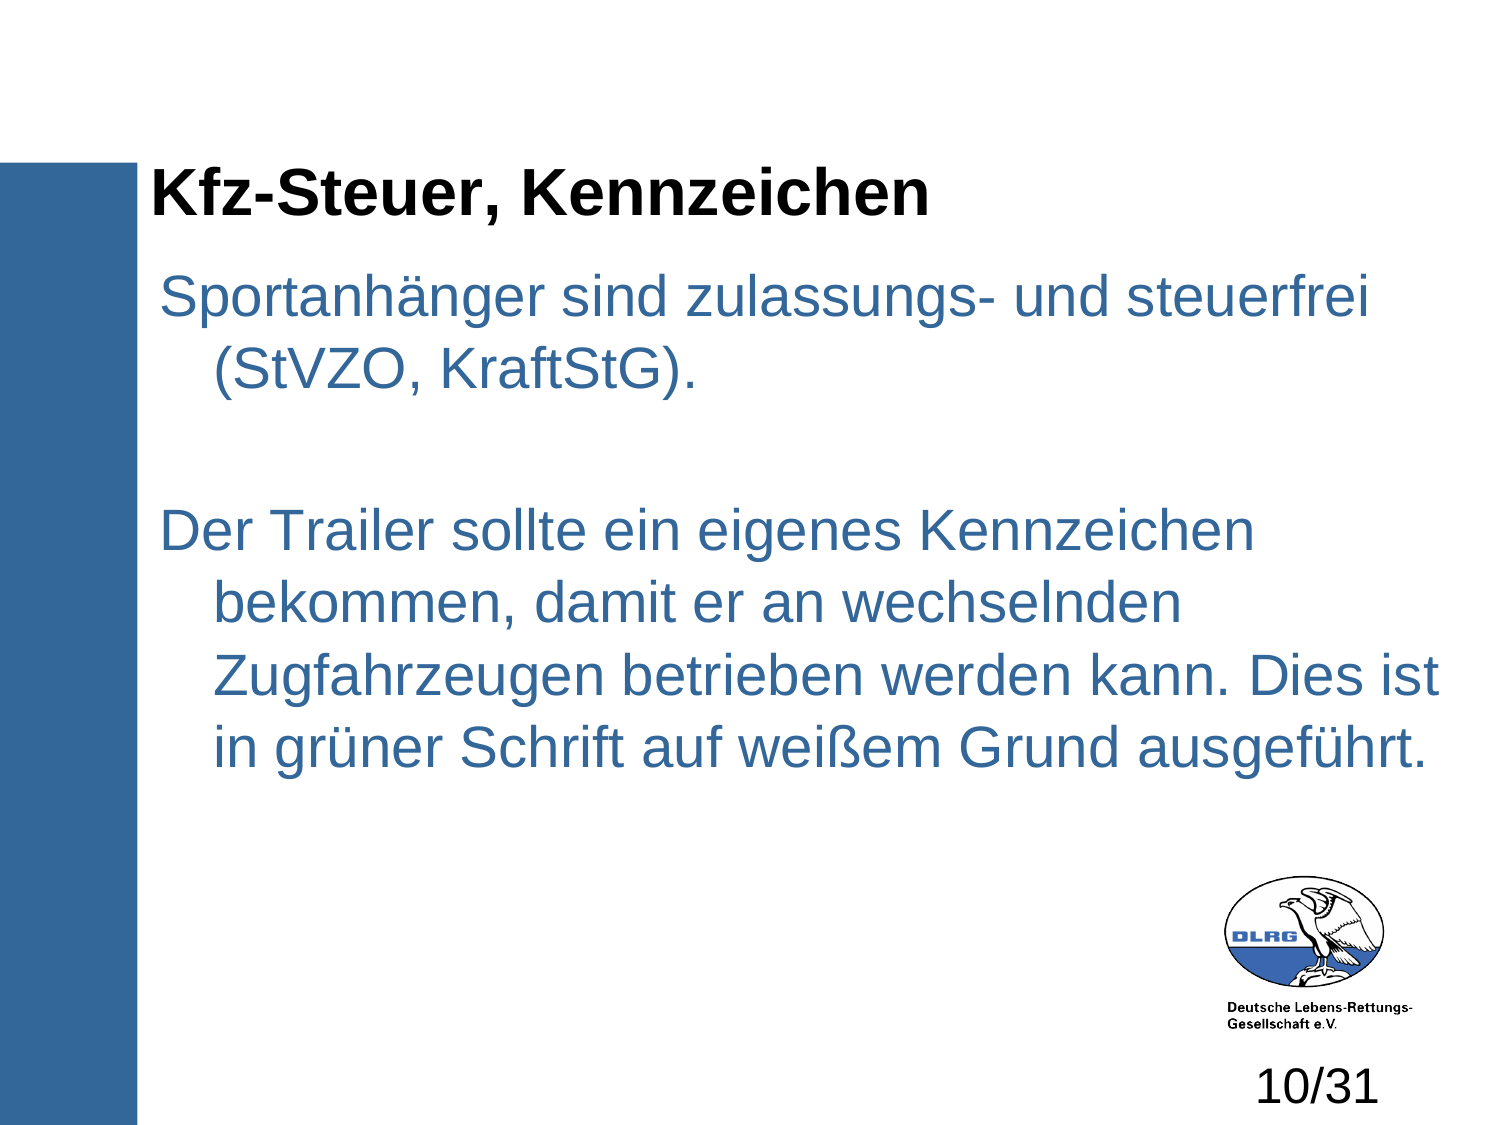

# Kfz-Steuer, Kennzeichen
Sportanhänger sind zulassungs- und steuerfrei (StVZO, KraftStG).
Der Trailer sollte ein eigenes Kennzeichen bekommen, damit er an wechselnden Zugfahrzeugen betrieben werden kann. Dies ist in grüner Schrift auf weißem Grund ausgeführt.
10/31